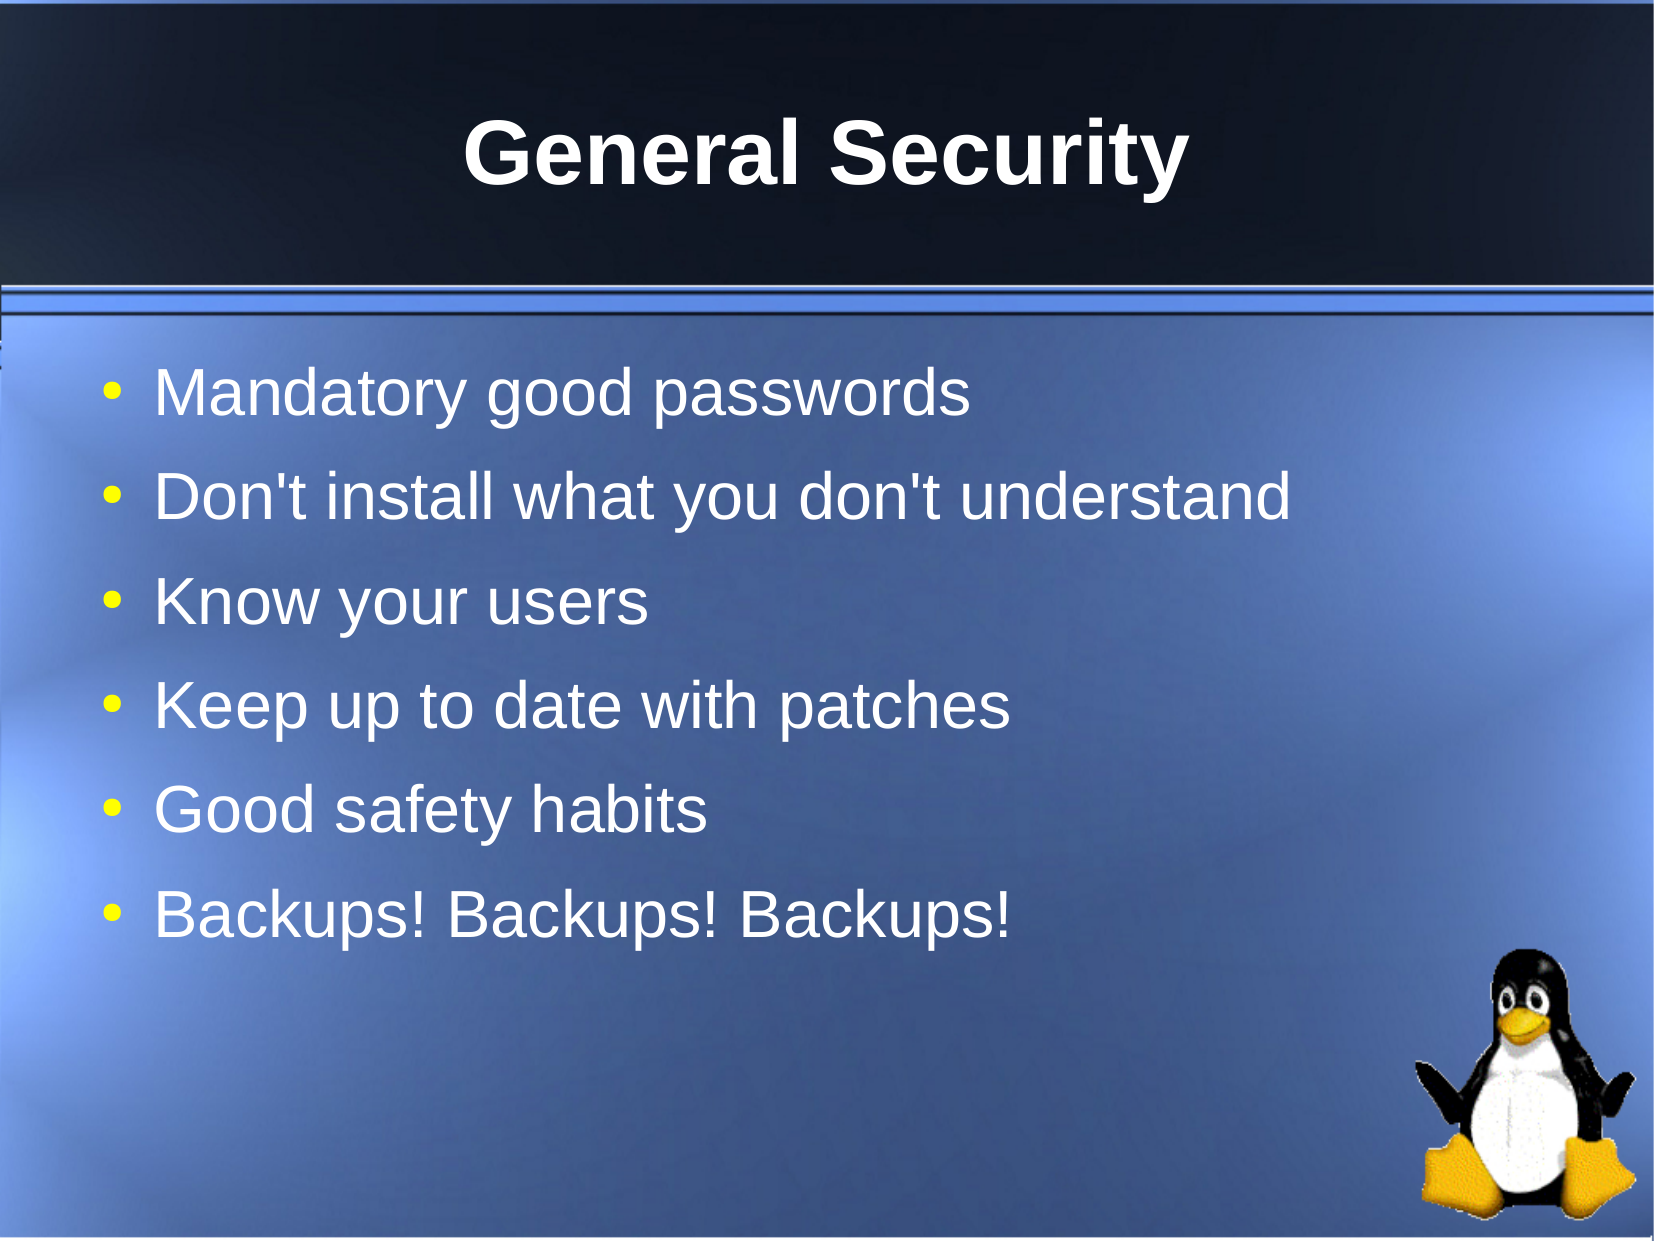

# General Security
Mandatory good passwords
Don't install what you don't understand
Know your users
Keep up to date with patches
Good safety habits
Backups! Backups! Backups!